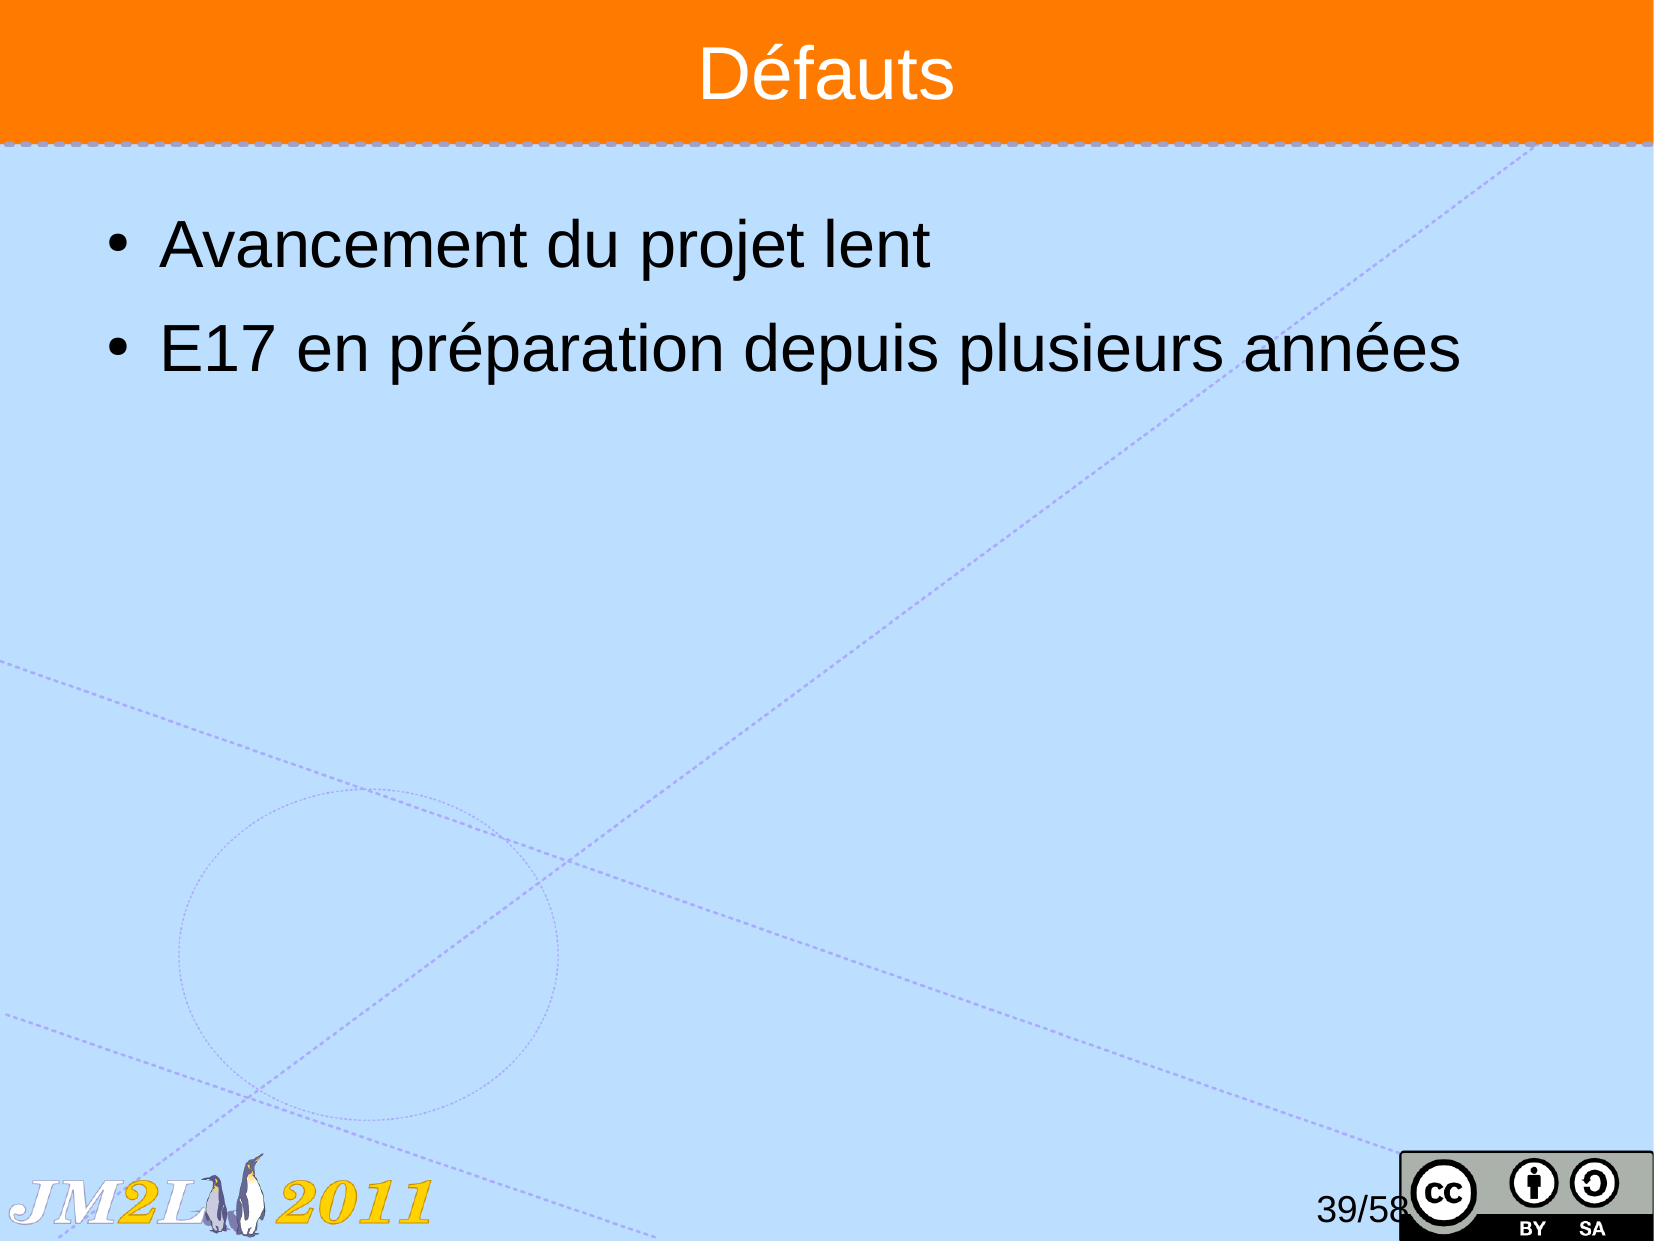

# Défauts
Avancement du projet lent
E17 en préparation depuis plusieurs années